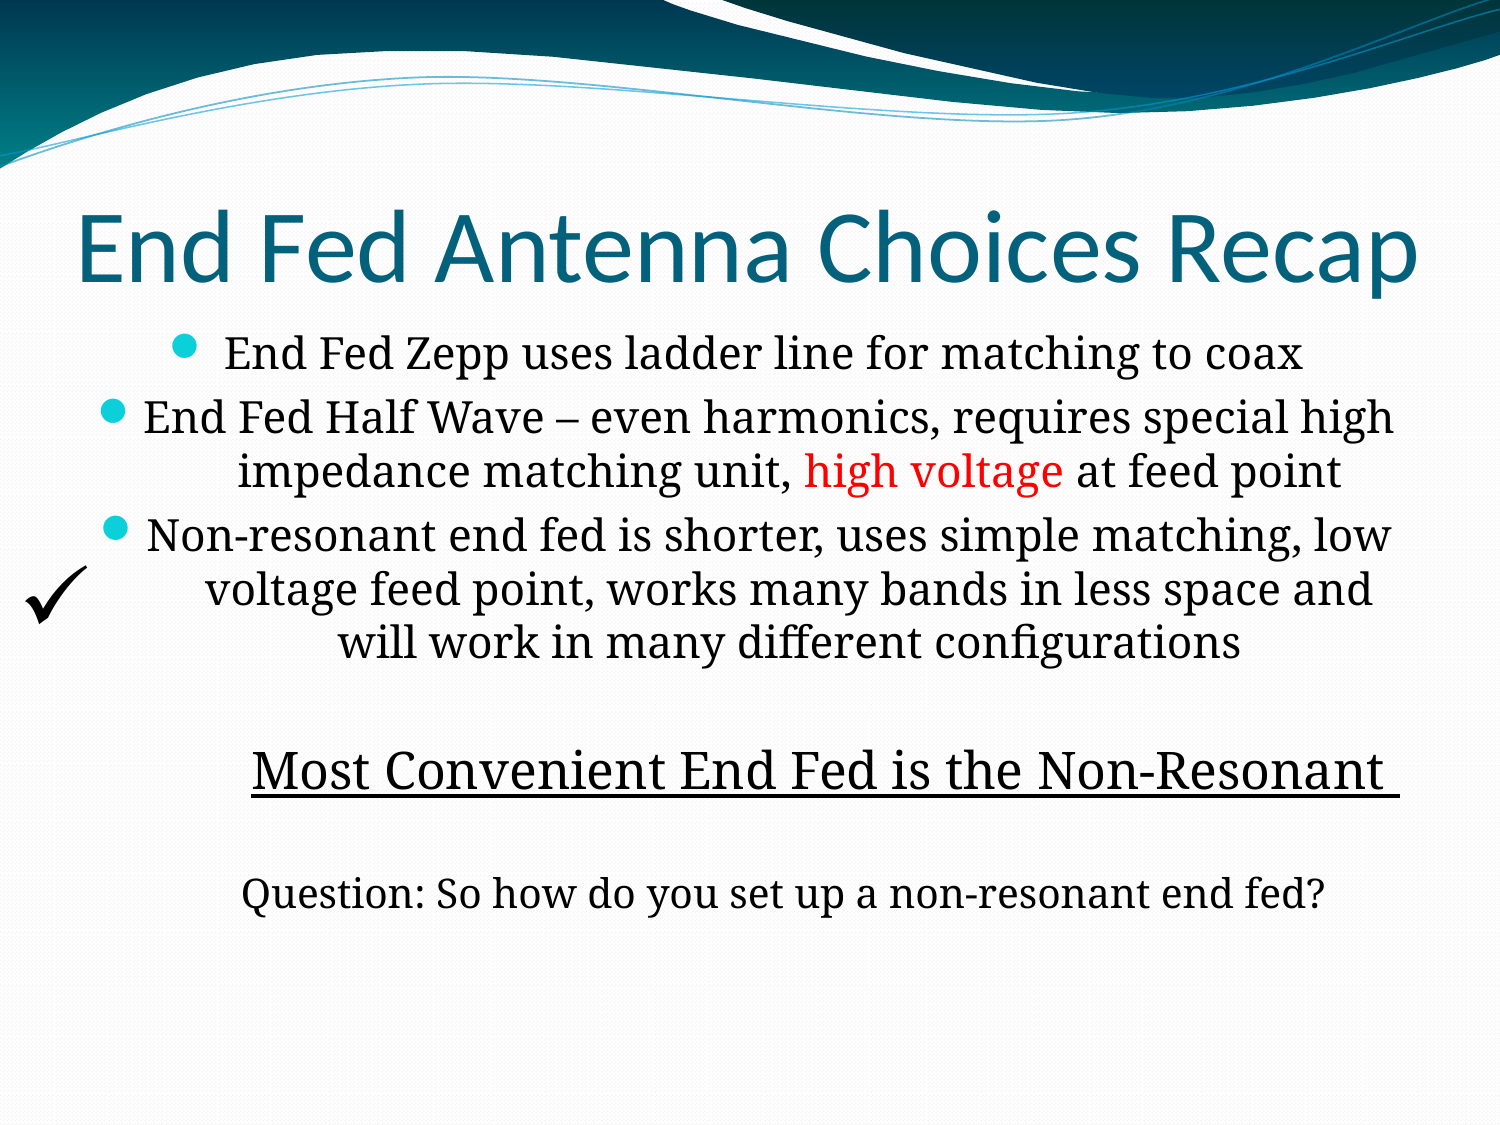

# End Fed Antenna Choices Recap
End Fed Zepp uses ladder line for matching to coax
End Fed Half Wave – even harmonics, requires special high impedance matching unit, high voltage at feed point
Non-resonant end fed is shorter, uses simple matching, low voltage feed point, works many bands in less space and will work in many different configurations
Most Convenient End Fed is the Non-Resonant
Question: So how do you set up a non-resonant end fed?
